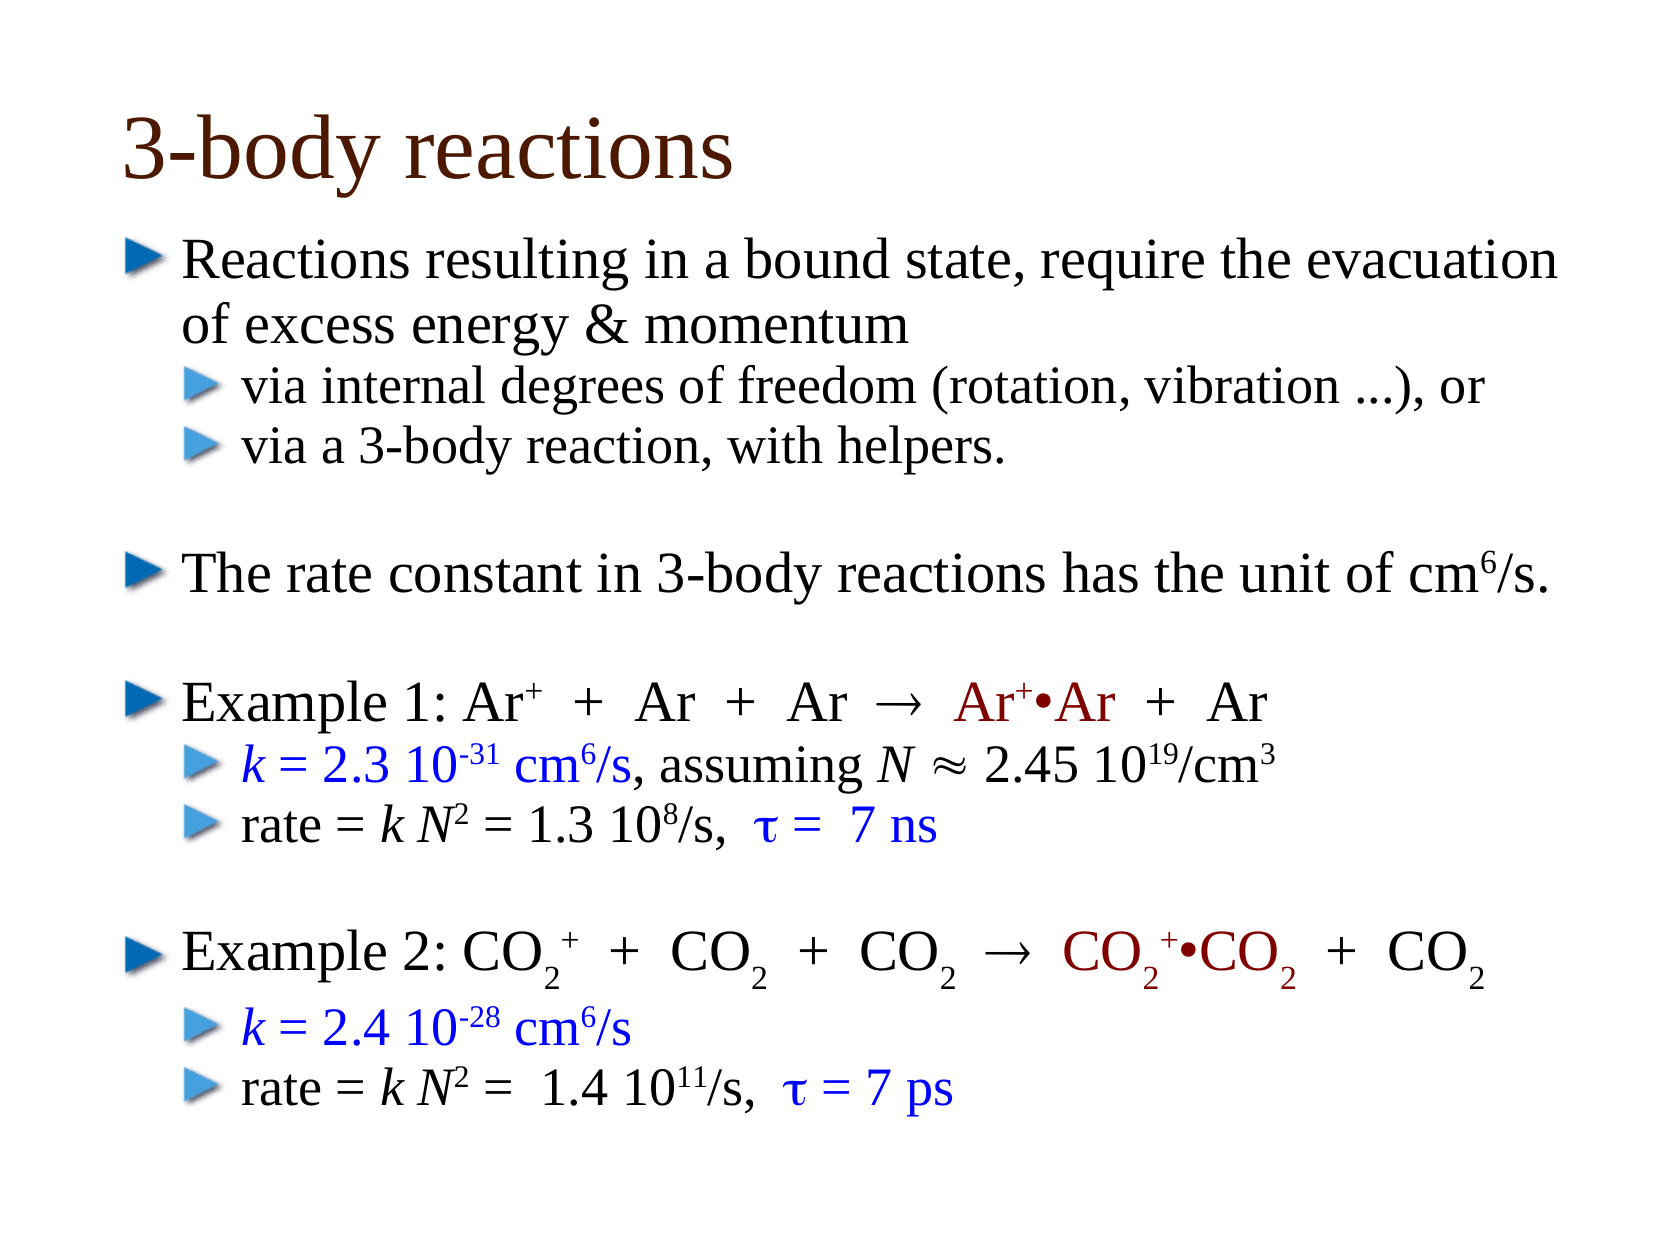

# 3-body reactions
Reactions resulting in a bound state, require the evacuation of excess energy & momentum
via internal degrees of freedom (rotation, vibration ...), or
via a 3-body reaction, with helpers.
The rate constant in 3-body reactions has the unit of cm6/s.
Example 1: Ar+ + Ar + Ar  Ar+Ar + Ar
k = 2.3 10-31 cm6/s, assuming N ≈ 2.45 1019/cm3
rate = k N2 = 1.3 108/s, τ = 7 ns
Example 2: CO2+ + CO2 + CO2  CO2+CO2 + CO2
k = 2.4 10-28 cm6/s
rate = k N2 = 1.4 1011/s, τ = 7 ps